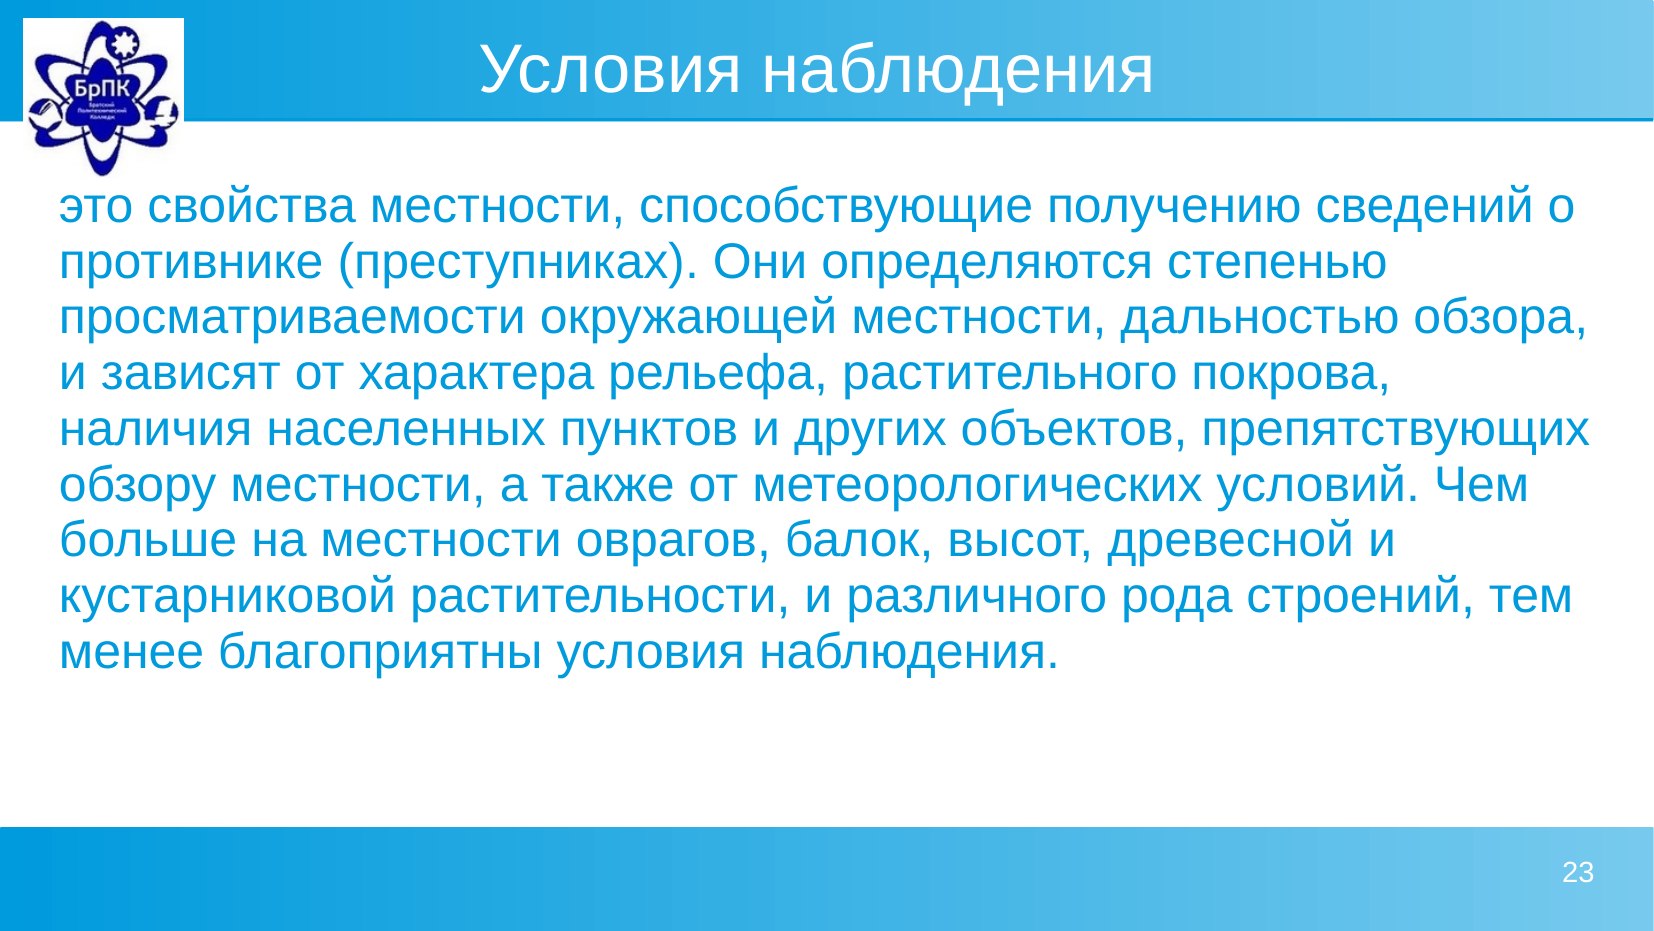

# Условия наблюдения
это свойства местности, способствующие получению сведений о противнике (преступниках). Они определяются степенью просматриваемости окружающей местности, дальностью обзора, и зависят от характера рельефа, растительного покрова, наличия населенных пунктов и других объектов, препятствующих обзору местности, а также от метеорологических условий. Чем больше на местности оврагов, балок, высот, древесной и кустарниковой растительности, и различного рода строений, тем менее благоприятны условия наблюдения.
23